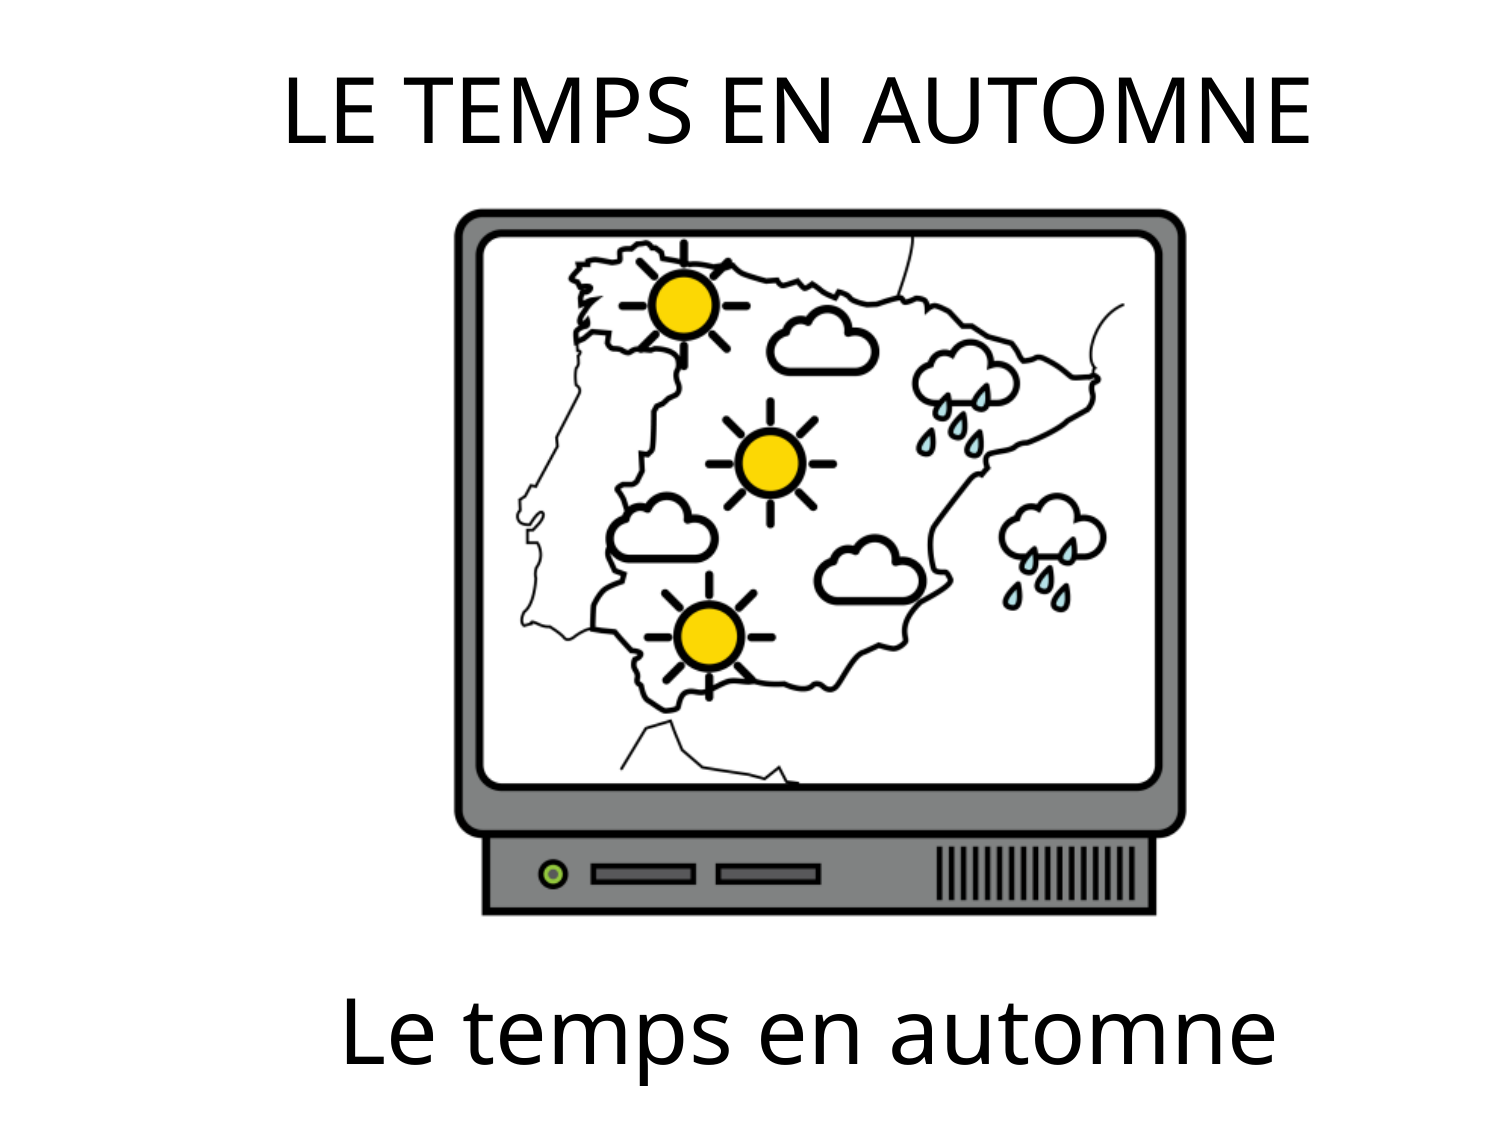

# LE TEMPS EN AUTOMNE
Le temps en automne